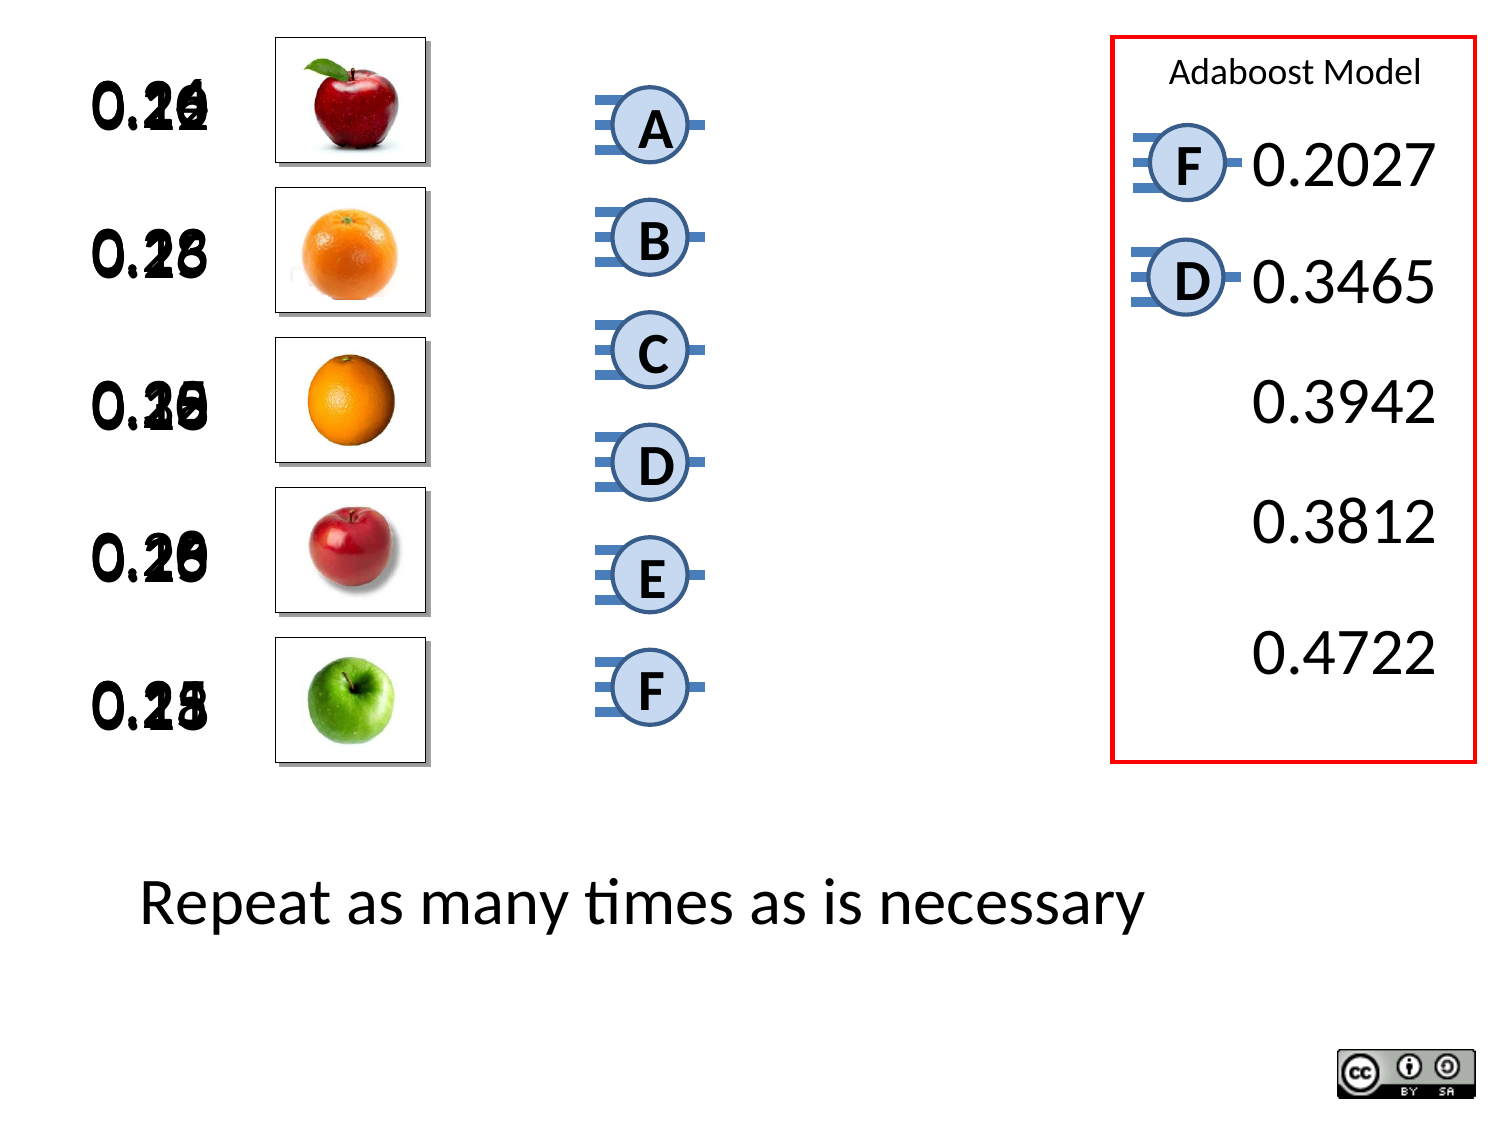

Adaboost Model
0.14
0.13
0.22
0.28
0.21
0.26
0.23
0.15
0.20
0.15
0.16
0.16
0.25
0.16
0.25
0.20
0.18
0.30
0.18
0.13
0.12
0.25
0.18
0.25
0.18
A
0.2027
F
B
0.3465
D
C
0.3942
D
0.3812
E
0.4722
F
Repeat as many times as is necessary